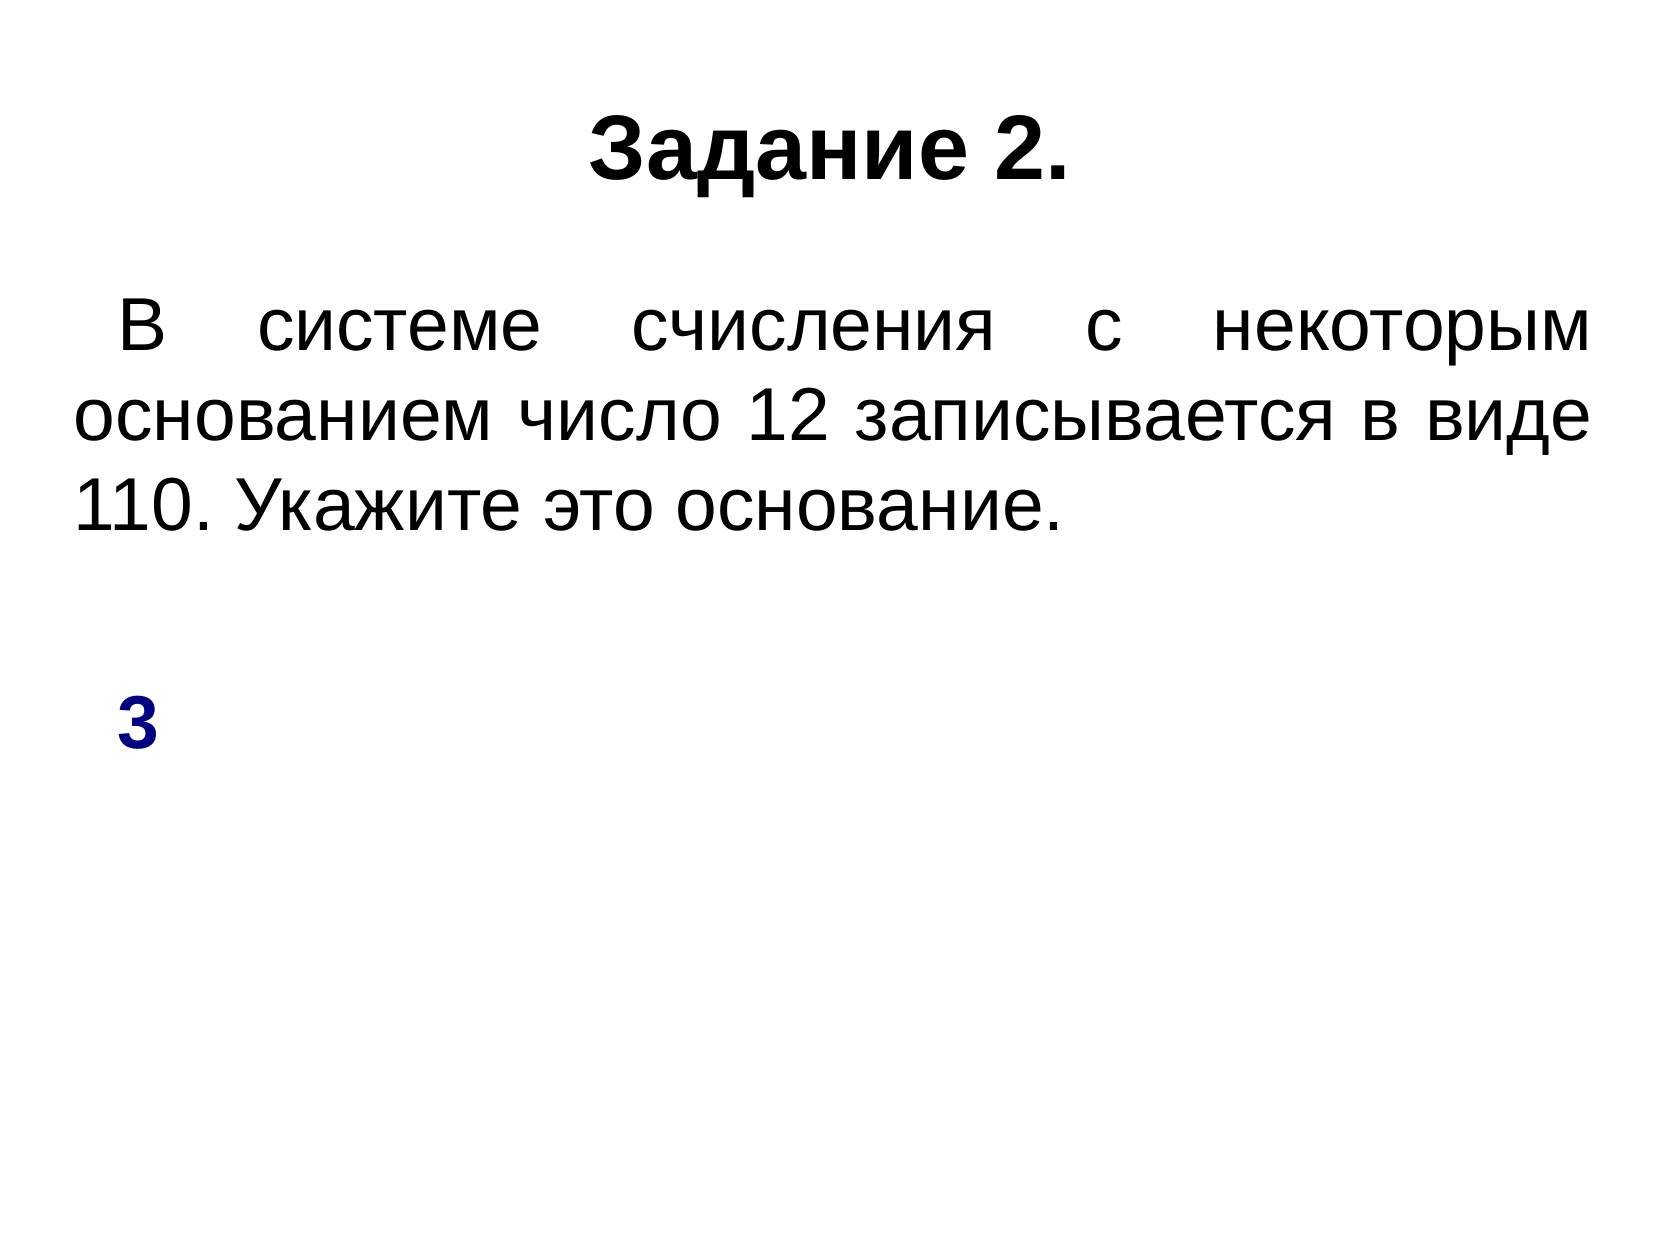

# Задание 2.
В системе счисления с некоторым основанием число 12 записывается в виде 110. Укажите это основание.
3